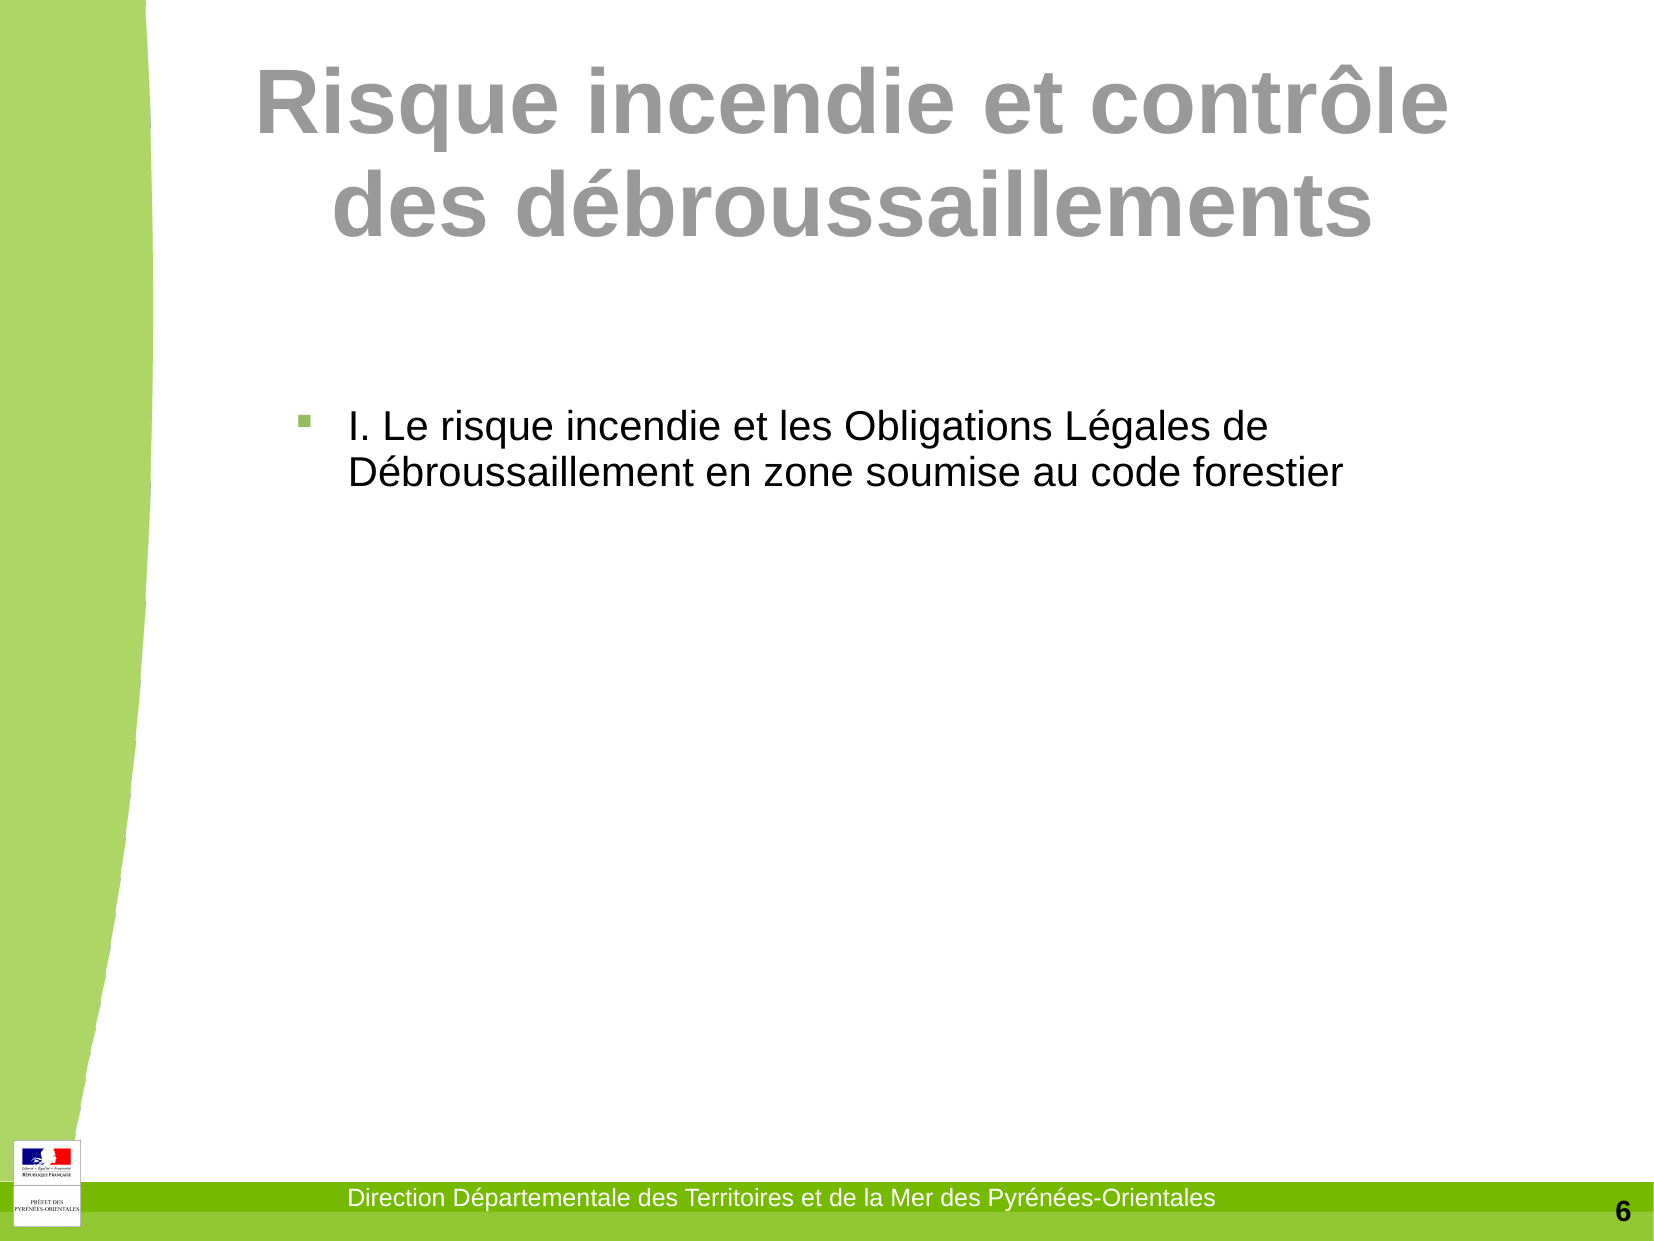

# Risque incendie et contrôle des débroussaillements
I. Le risque incendie et les Obligations Légales de Débroussaillement en zone soumise au code forestier
Direction Départementale des Territoires et de la Mer des Pyrénées-Orientales
6